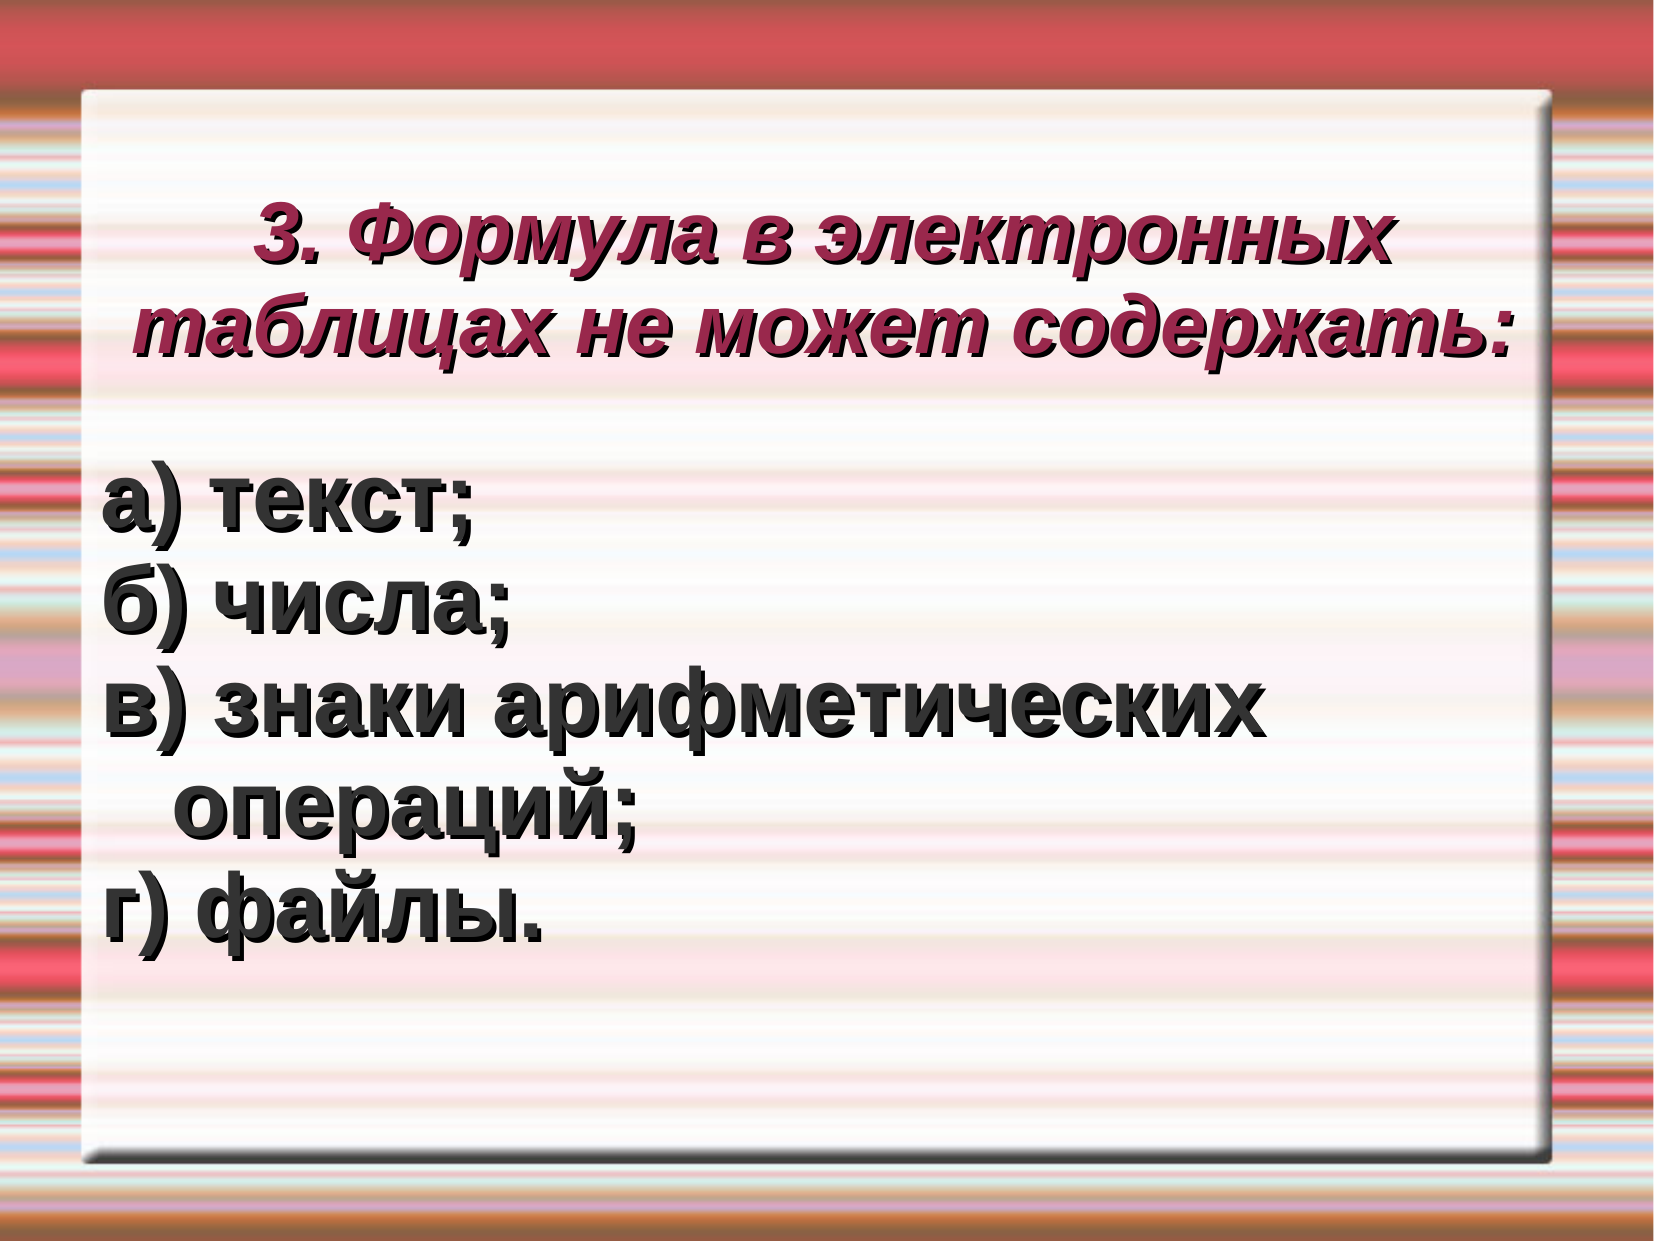

# 3. Формула в электронных таблицах не может содержать:
а) текст;
б) числа;
в) знаки арифметических операций;
г) файлы.